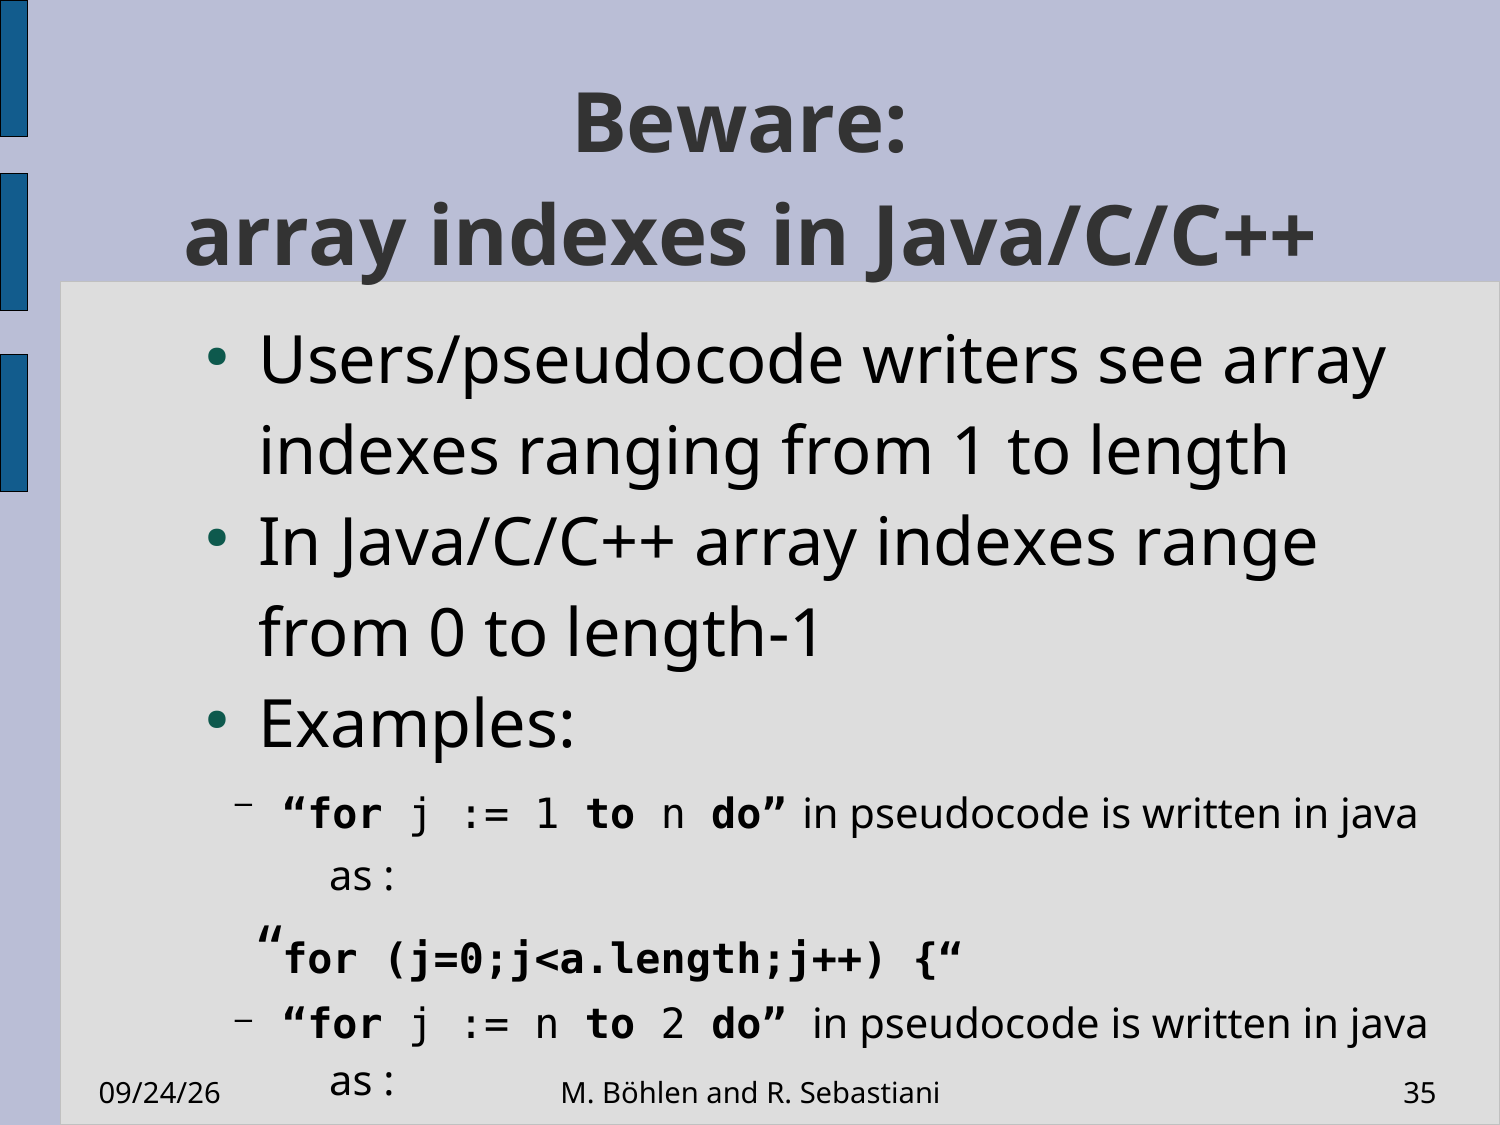

# Beware: array indexes in Java/C/C++
Users/pseudocode writers see array indexes ranging from 1 to length
In Java/C/C++ array indexes range from 0 to length-1
Examples:
“for j := 1 to n do” in pseudocode is written in java as :
“for (j=0;j<a.length;j++) {“
“for j := n to 2 do” in pseudocode is written in java as :
“for (j=a.length-1;j>=1;j--) {“
M. Böhlen and R. Sebastiani
35